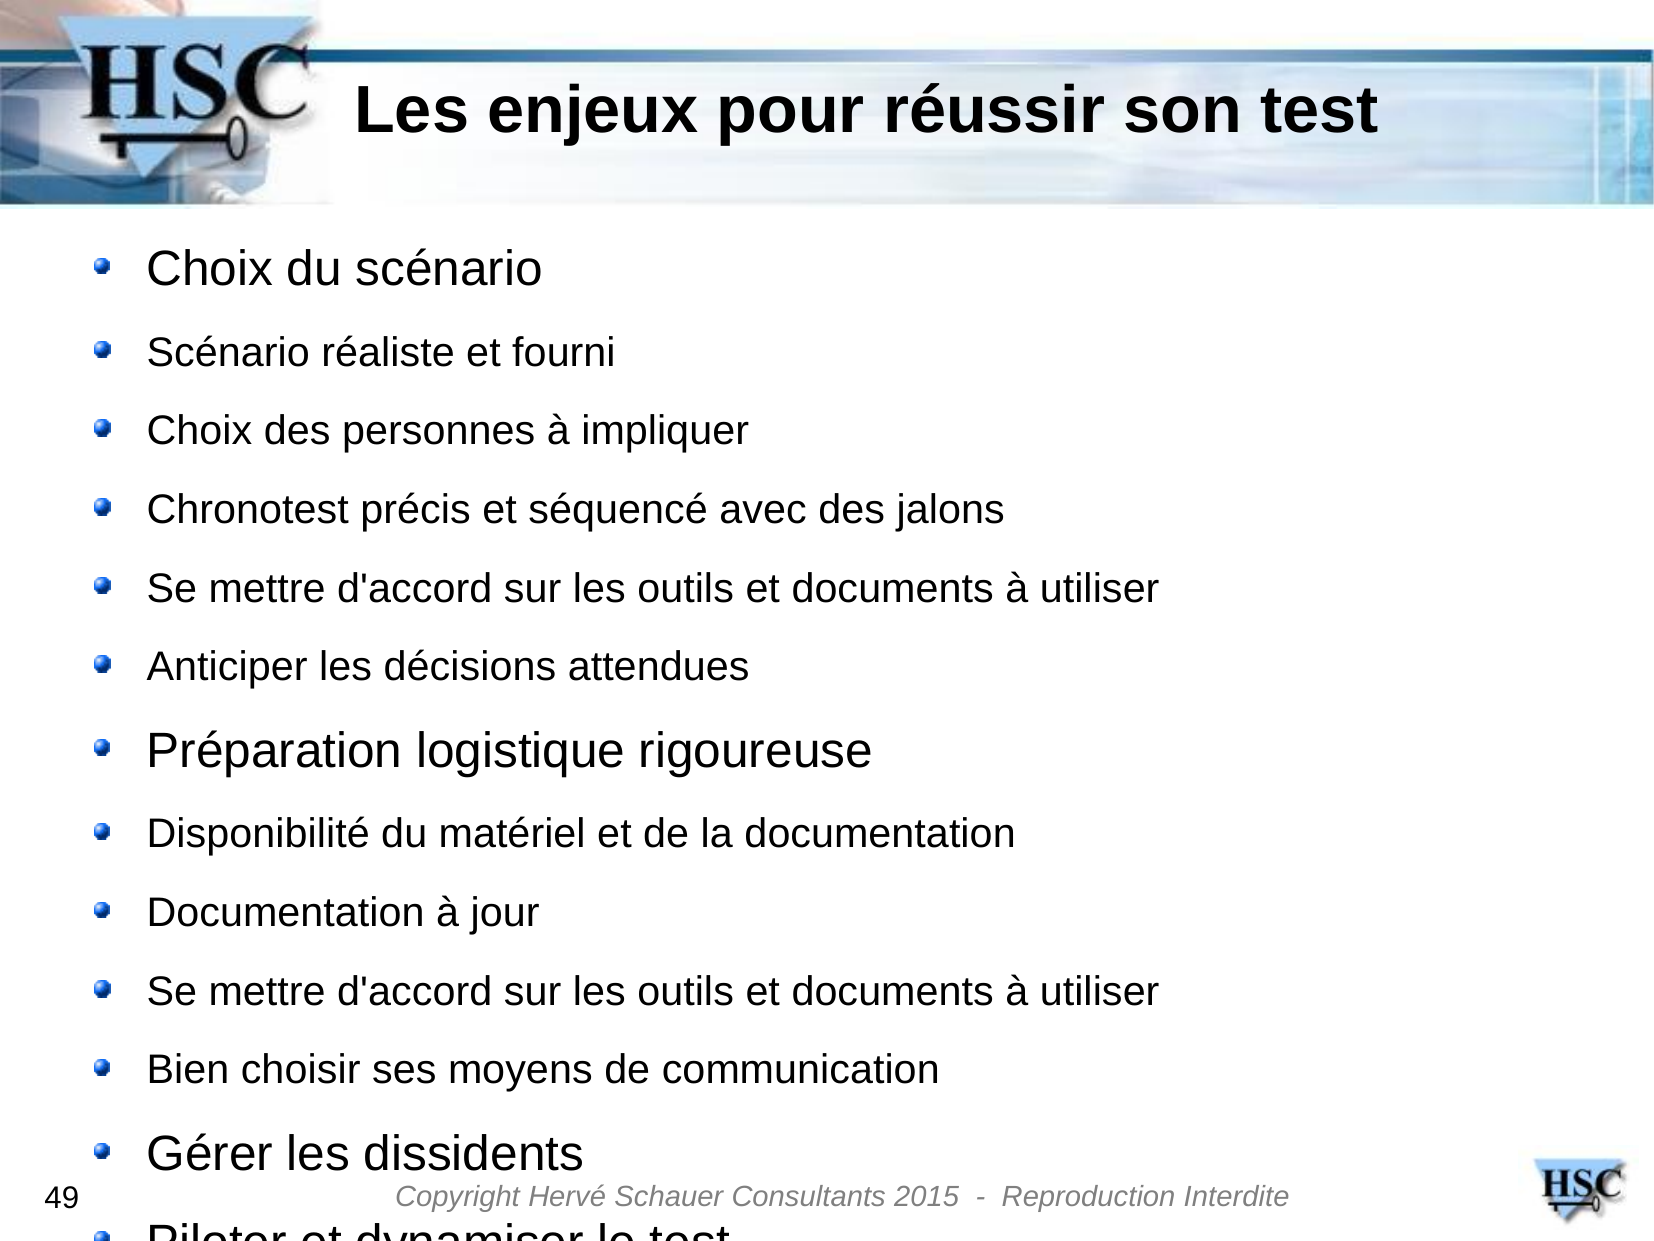

# Les enjeux pour réussir son test
Choix du scénario
Scénario réaliste et fourni
Choix des personnes à impliquer
Chronotest précis et séquencé avec des jalons
Se mettre d'accord sur les outils et documents à utiliser
Anticiper les décisions attendues
Préparation logistique rigoureuse
Disponibilité du matériel et de la documentation
Documentation à jour
Se mettre d'accord sur les outils et documents à utiliser
Bien choisir ses moyens de communication
Gérer les dissidents
Piloter et dynamiser le test